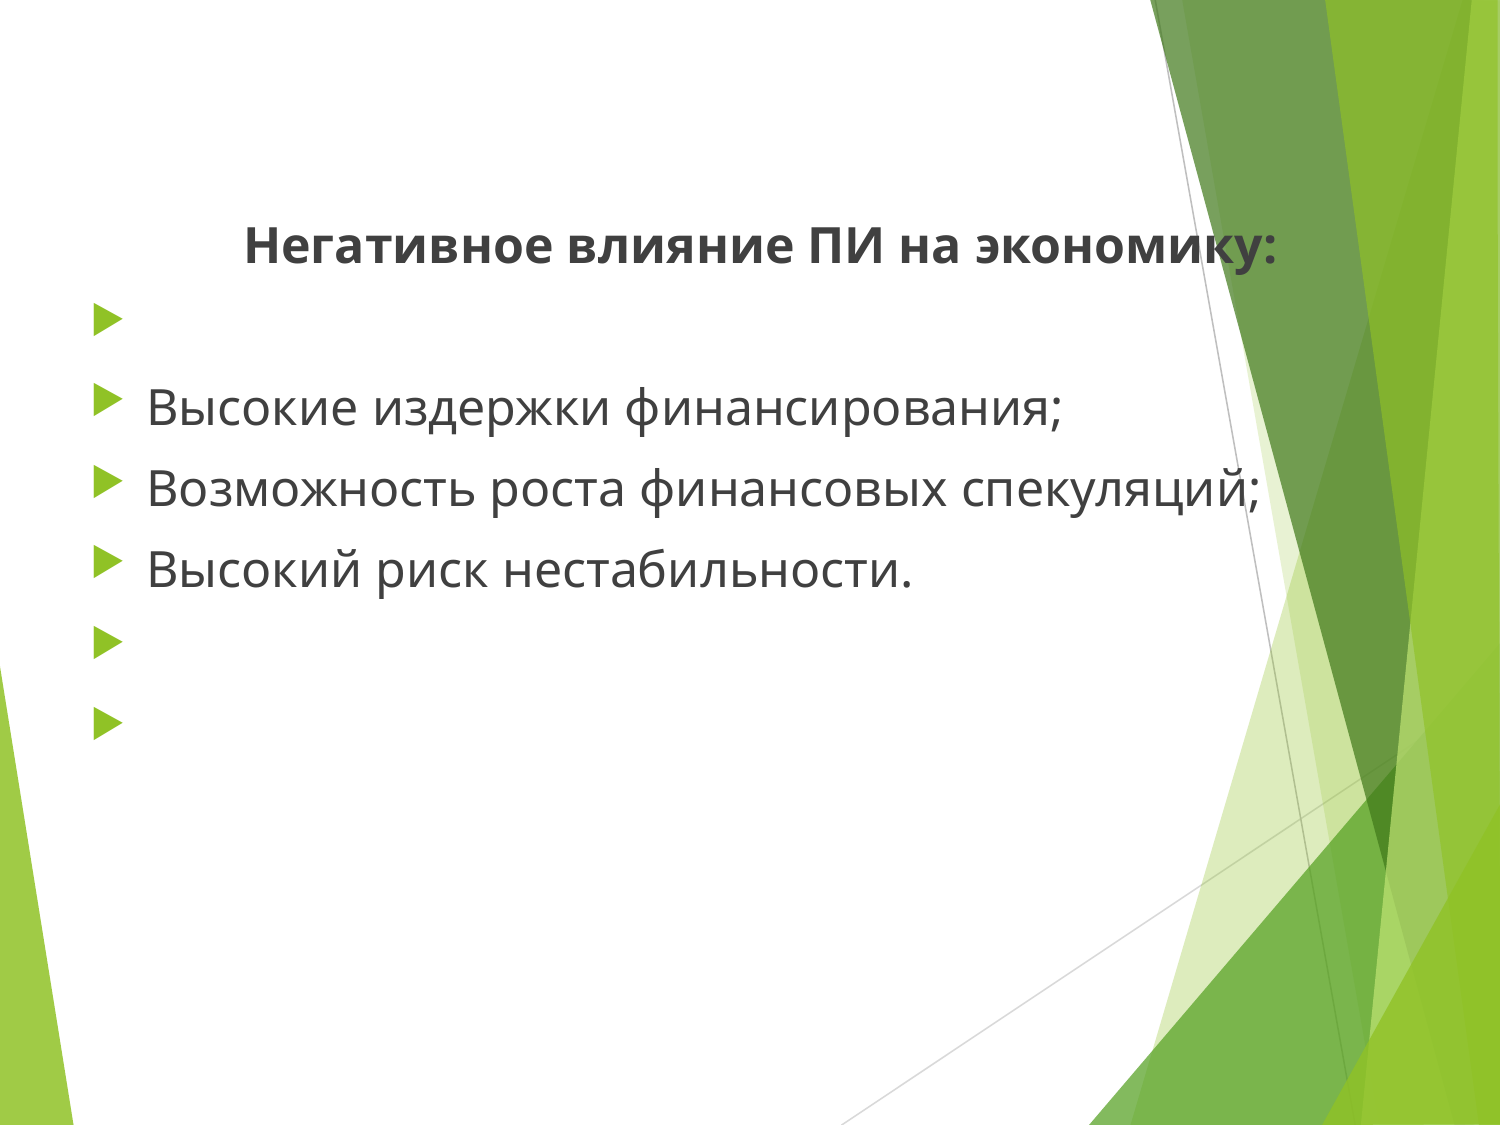

# Негативное влияние ПИ на экономику:
Высокие издержки финансирования;
Возможность роста финансовых спекуляций;
Высокий риск нестабильности.